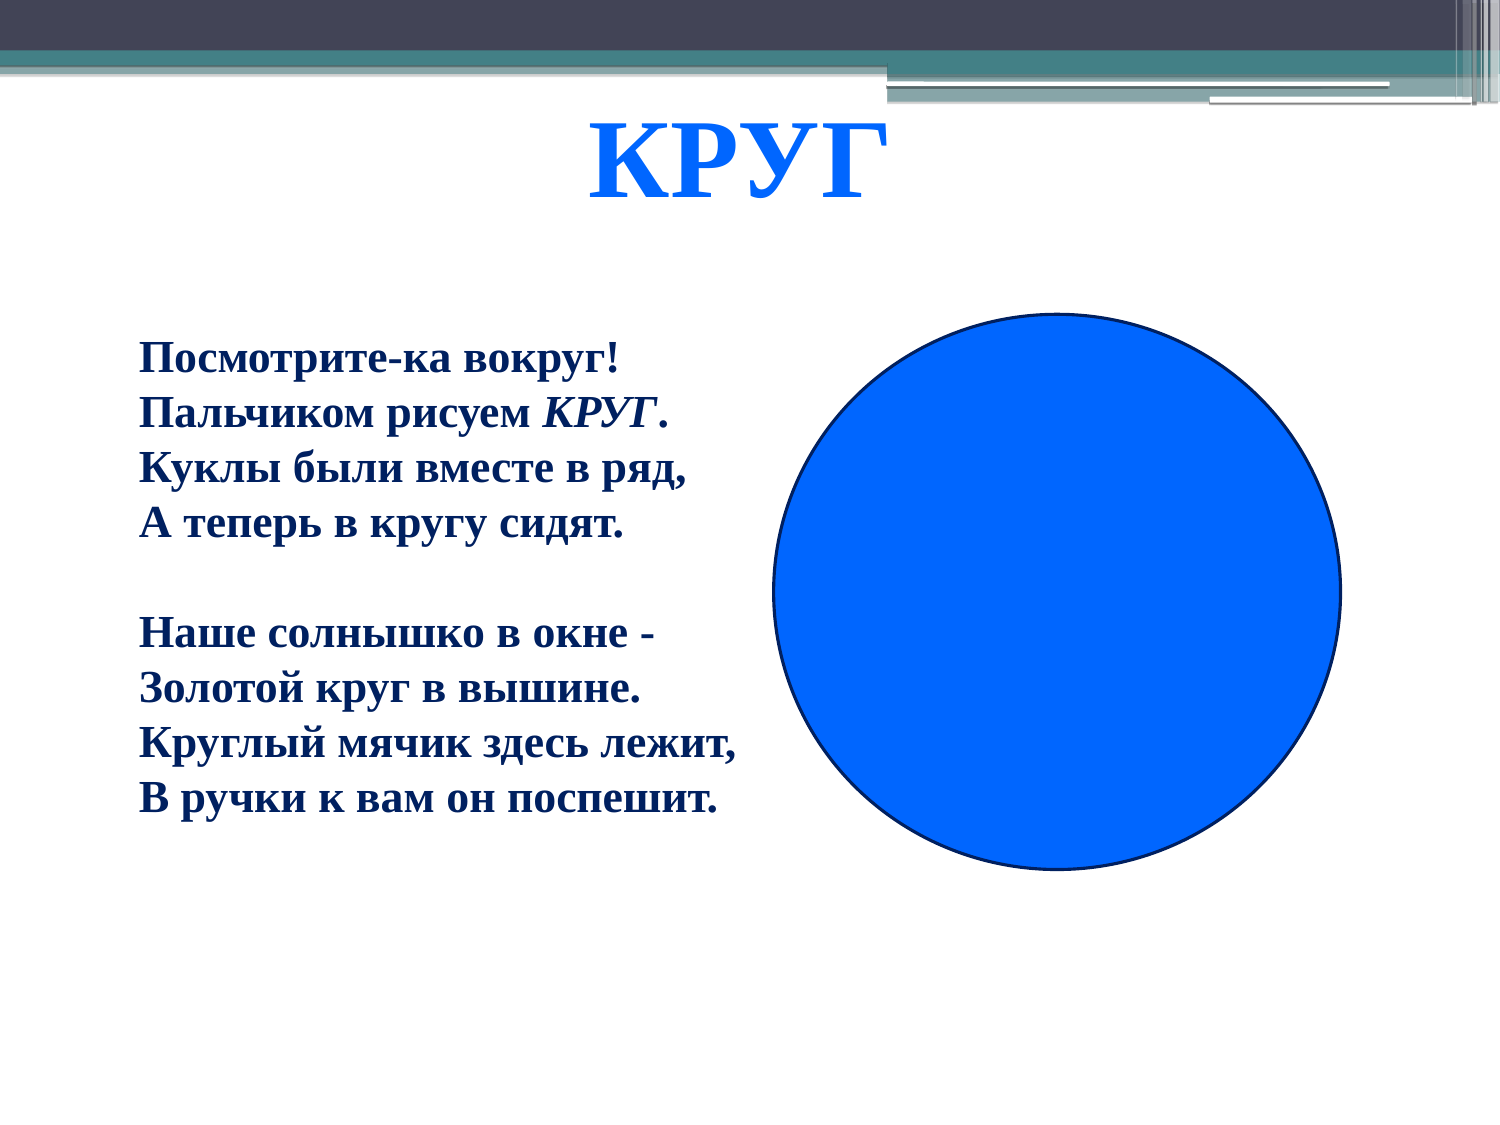

КРУГ
Посмотрите-ка вокруг!
Пальчиком рисуем КРУГ.
Куклы были вместе в ряд,
А теперь в кругу сидят.
Наше солнышко в окне -
Золотой круг в вышине.
Круглый мячик здесь лежит,
В ручки к вам он поспешит.